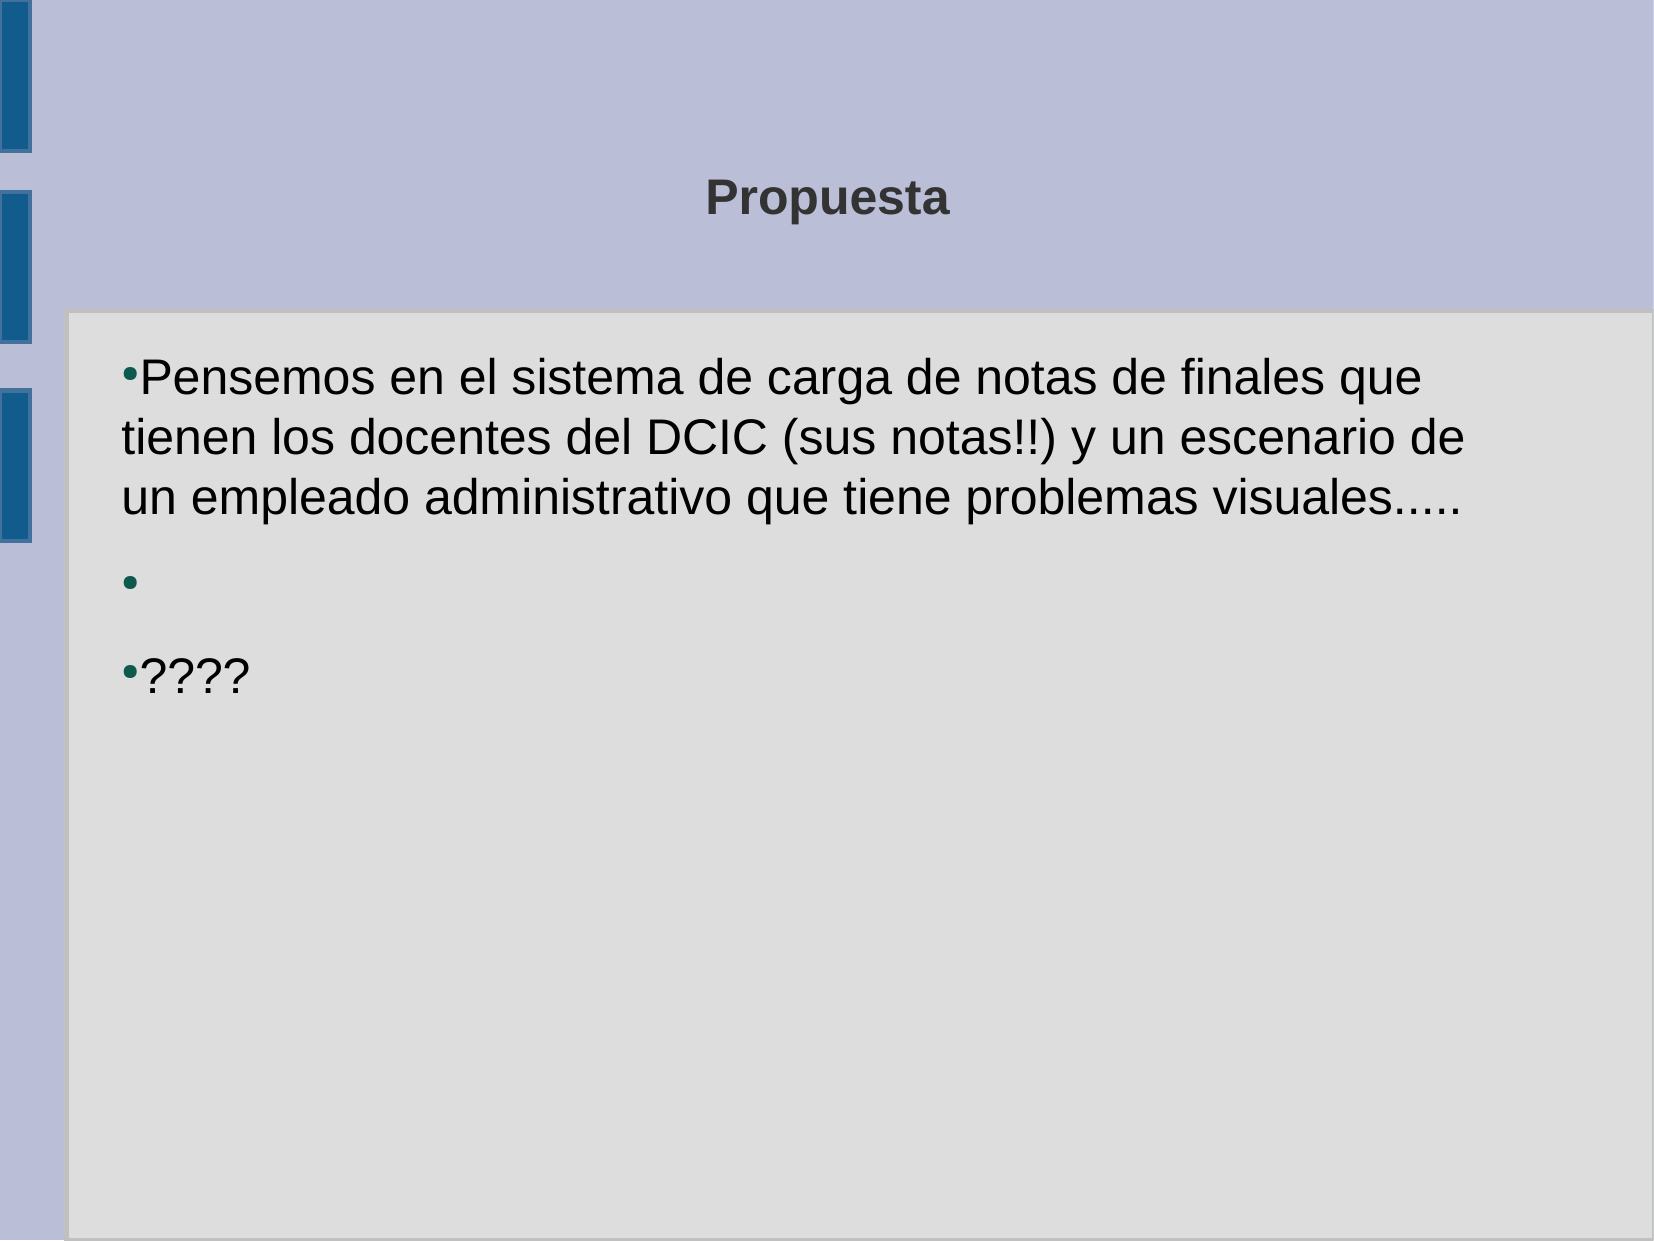

# Propuesta
Pensemos en el sistema de carga de notas de finales que tienen los docentes del DCIC (sus notas!!) y un escenario de un empleado administrativo que tiene problemas visuales.....
????